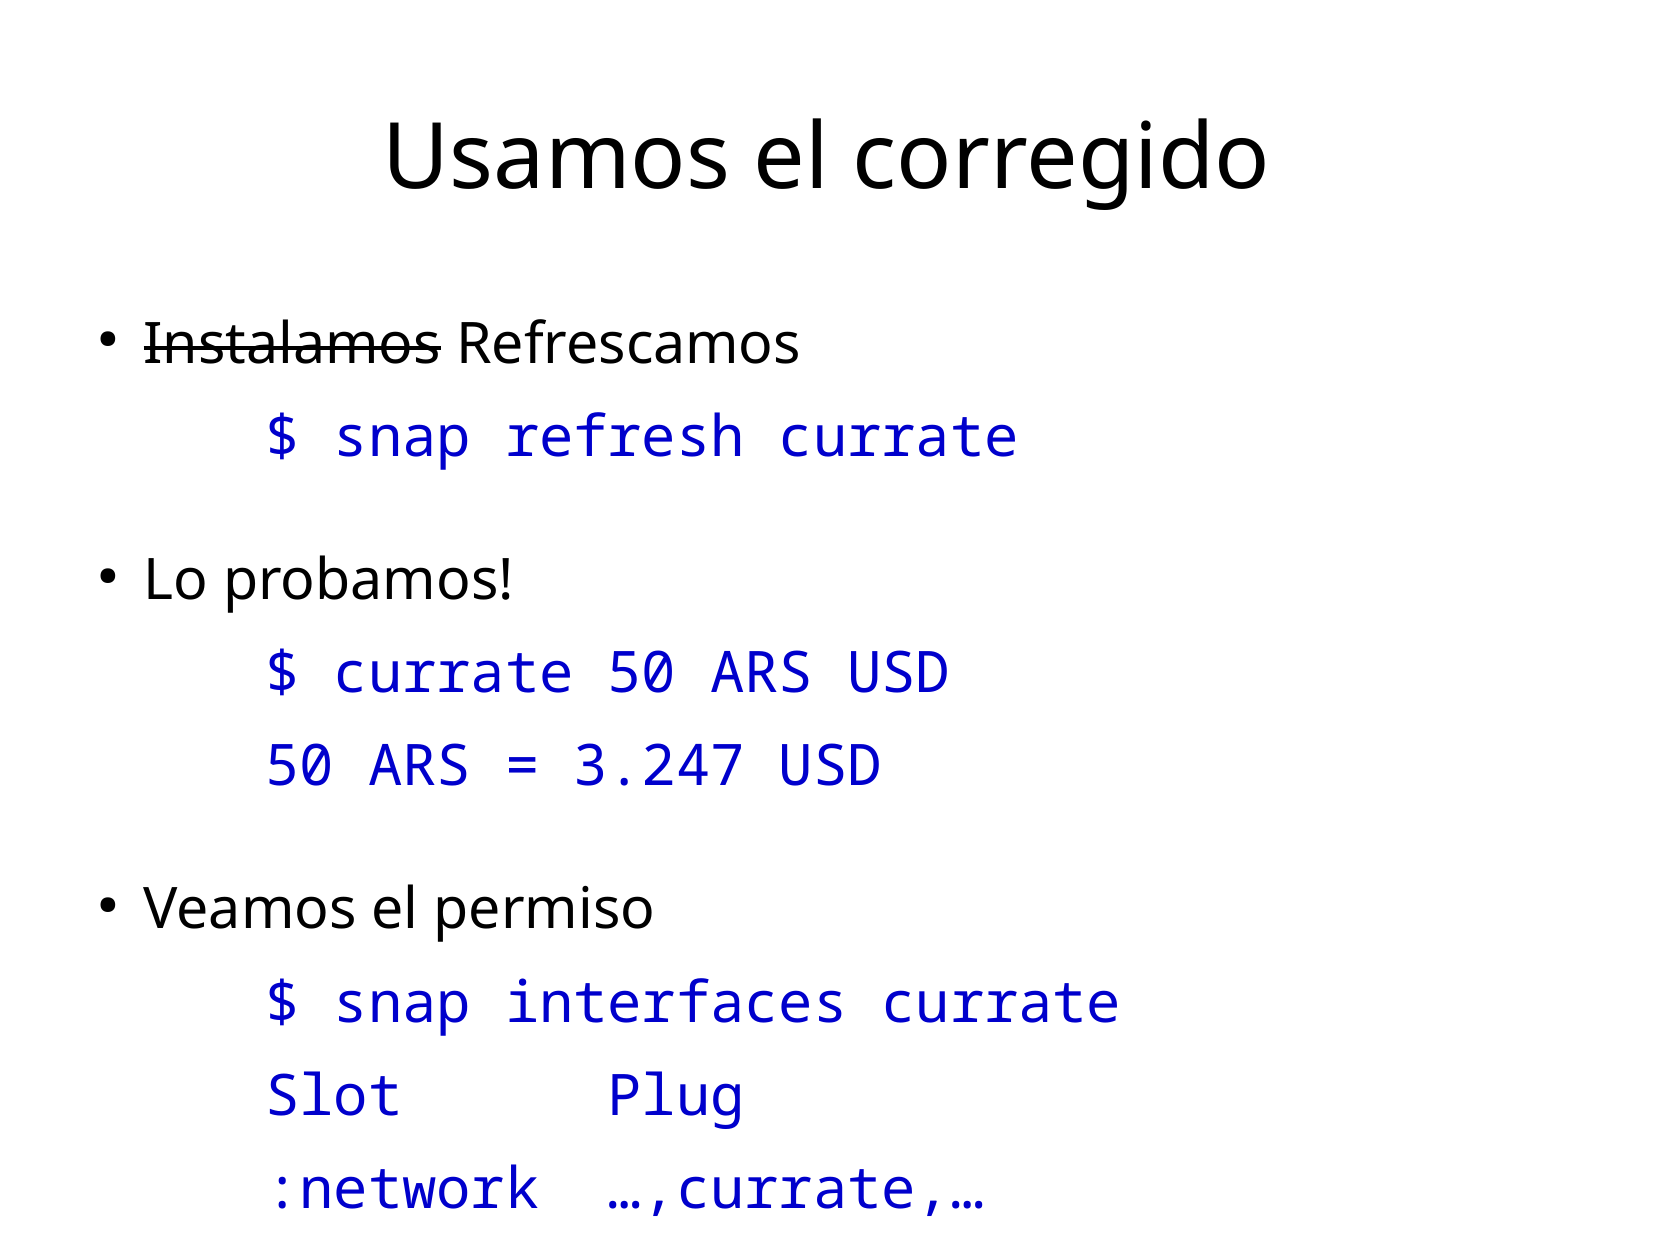

# Usamos el corregido
Instalamos Refrescamos
$ snap refresh currate
Lo probamos!
$ currate 50 ARS USD
50 ARS = 3.247 USD
Veamos el permiso
$ snap interfaces currate
Slot Plug
:network …,currate,…